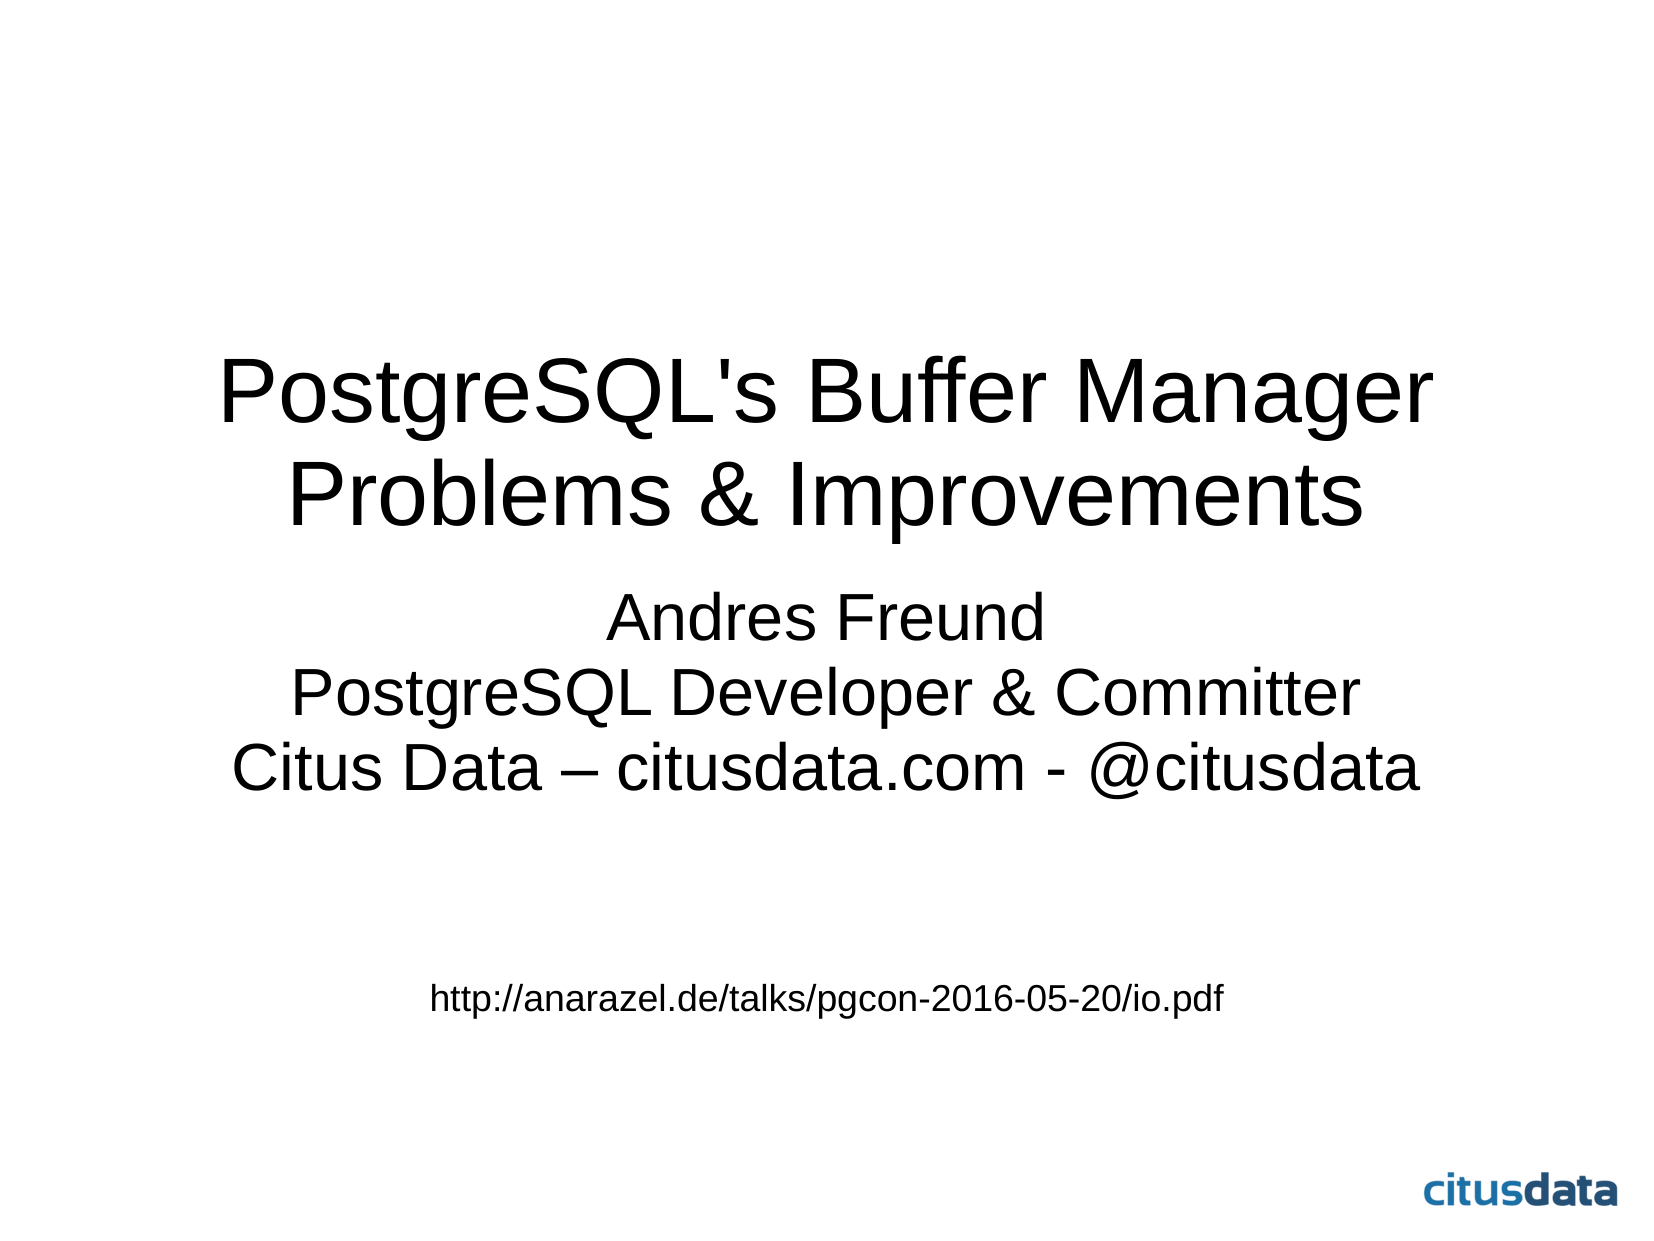

Andres Freund
PostgreSQL Developer & Committer
Citus Data – citusdata.com - @citusdata
# PostgreSQL's Buffer Manager Problems & Improvements
http://anarazel.de/talks/pgcon-2016-05-20/io.pdf